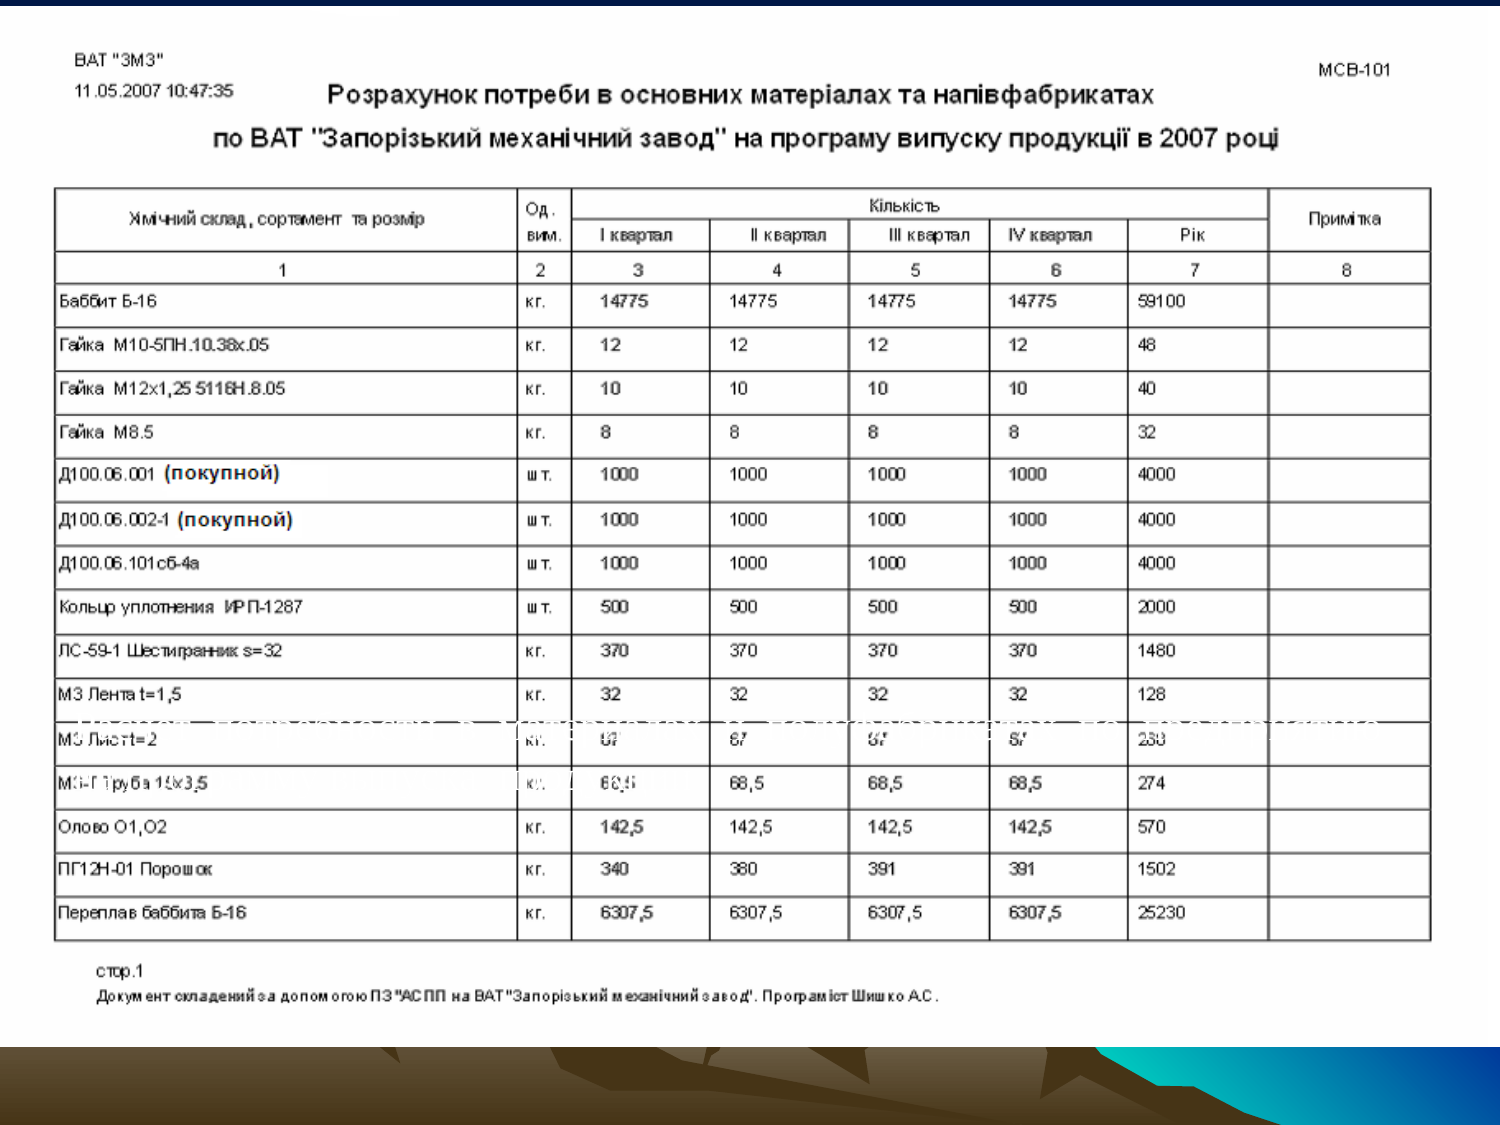

Расчет потребности в материалах и полуфабрикатах по предприятию на программу выпуска продукции